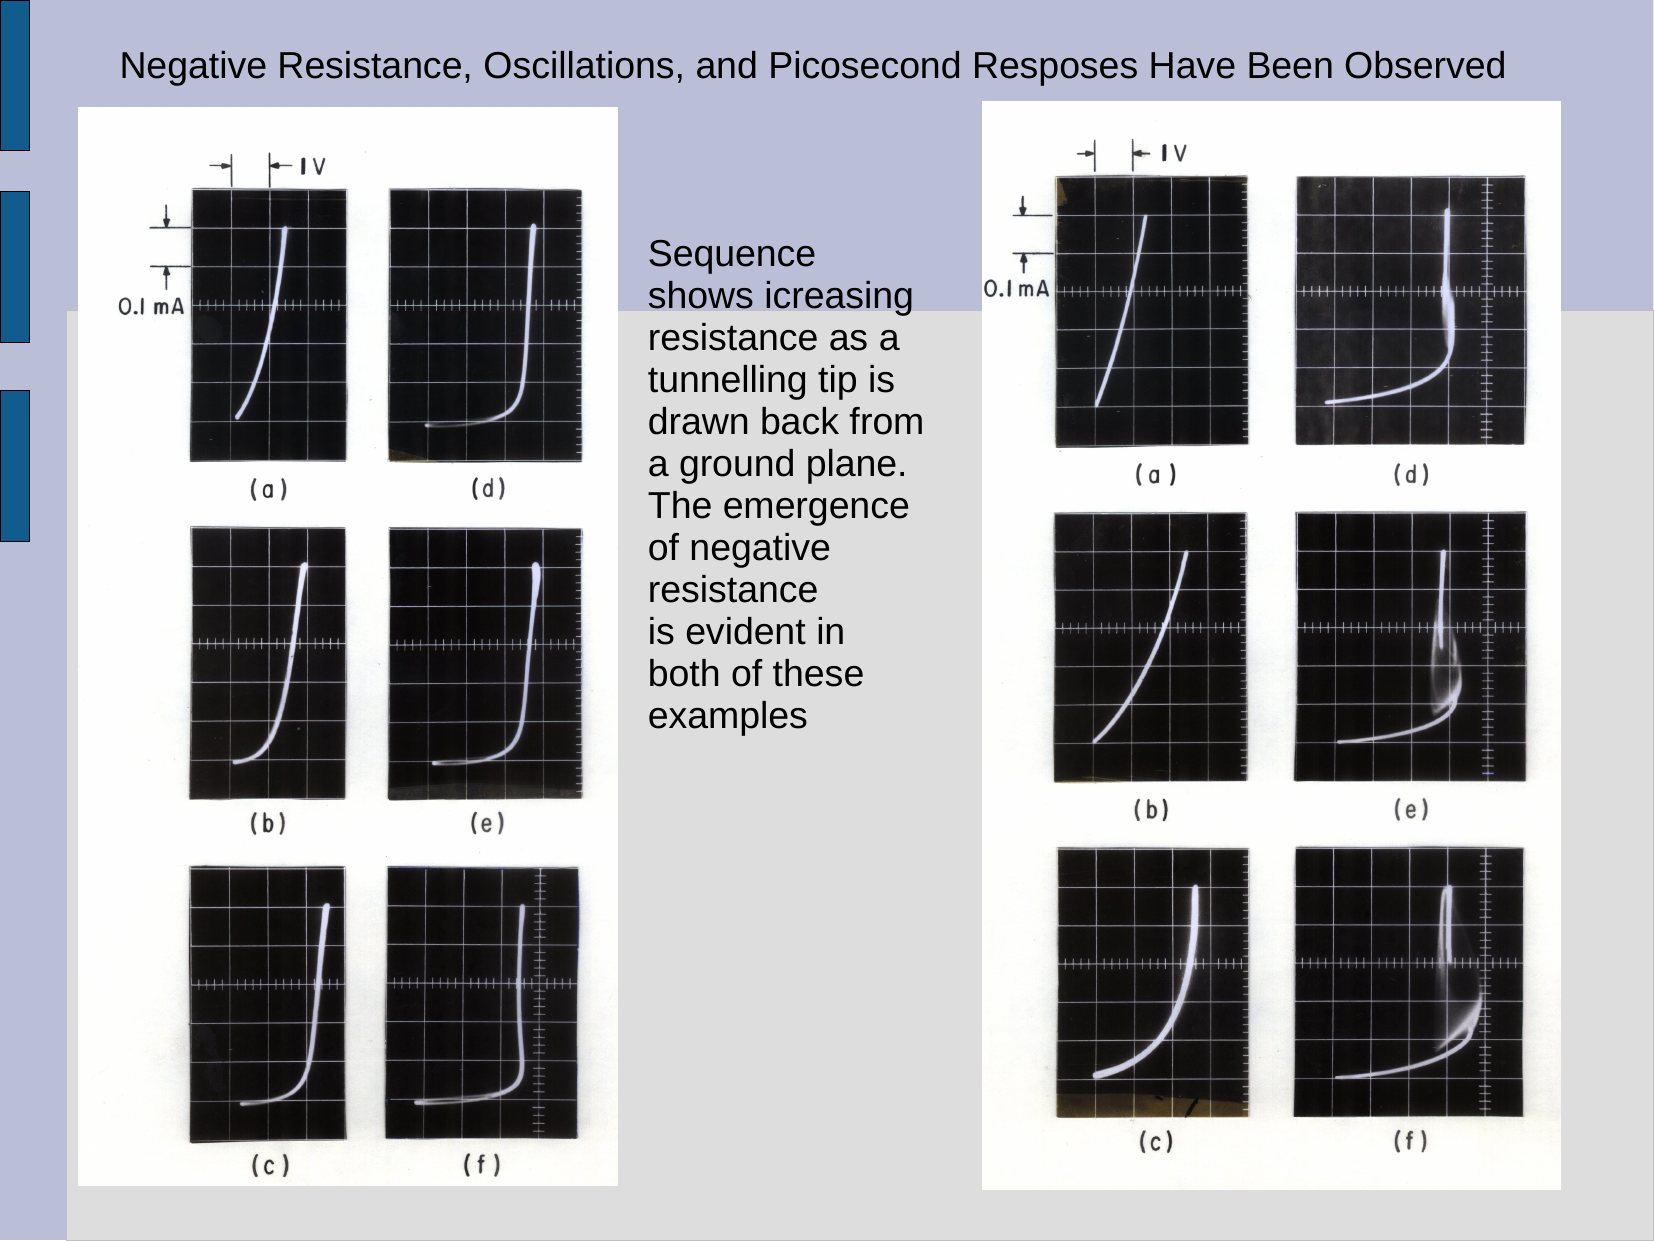

Negative Resistance, Oscillations, and Picosecond Resposes Have Been Observed
Sequence
shows icreasing
resistance as a
tunnelling tip is
drawn back from
a ground plane.
The emergence
of negative
resistance
is evident in
both of these
examples